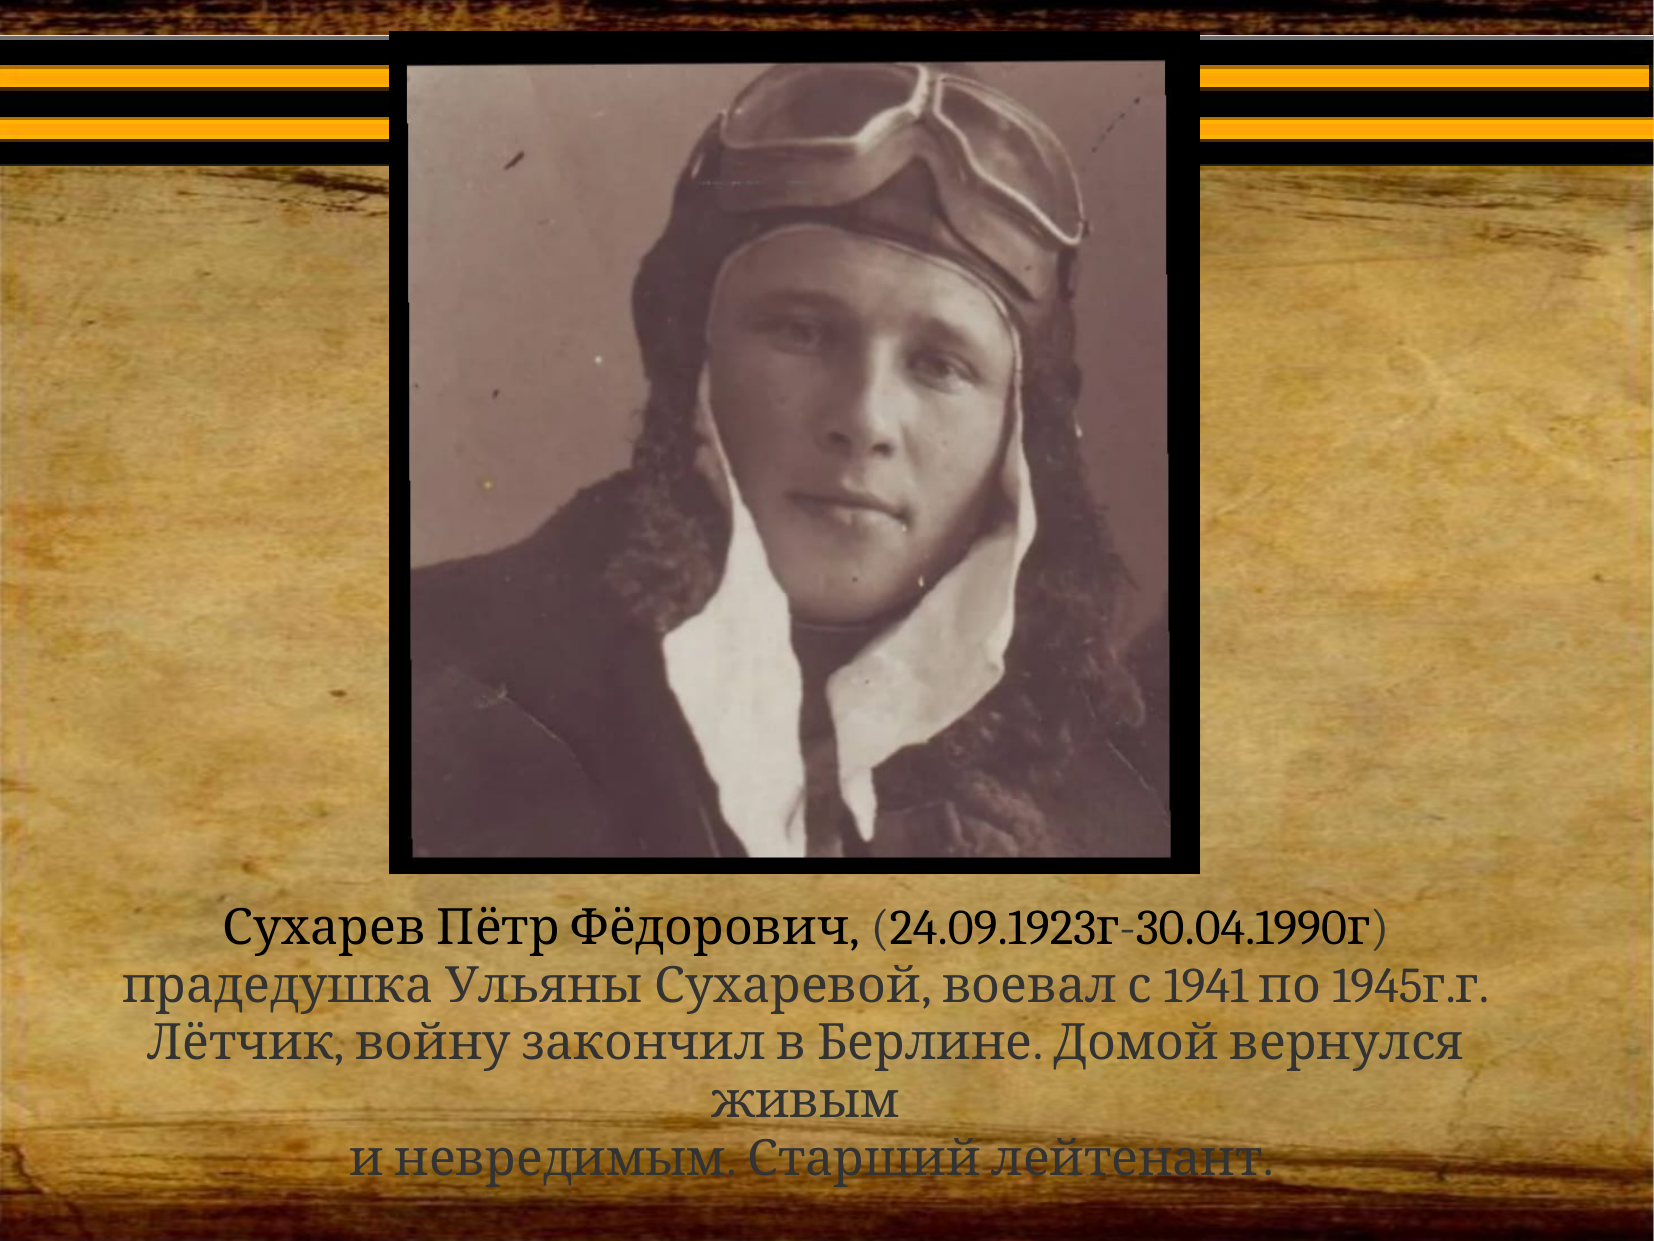

# Сухарев Пётр Фёдорович, (24.09.1923г-30.04.1990г) прадедушка Ульяны Сухаревой, воевал с 1941 по 1945г.г. Лётчик, войну закончил в Берлине. Домой вернулся живым
 и невредимым. Старший лейтенант.